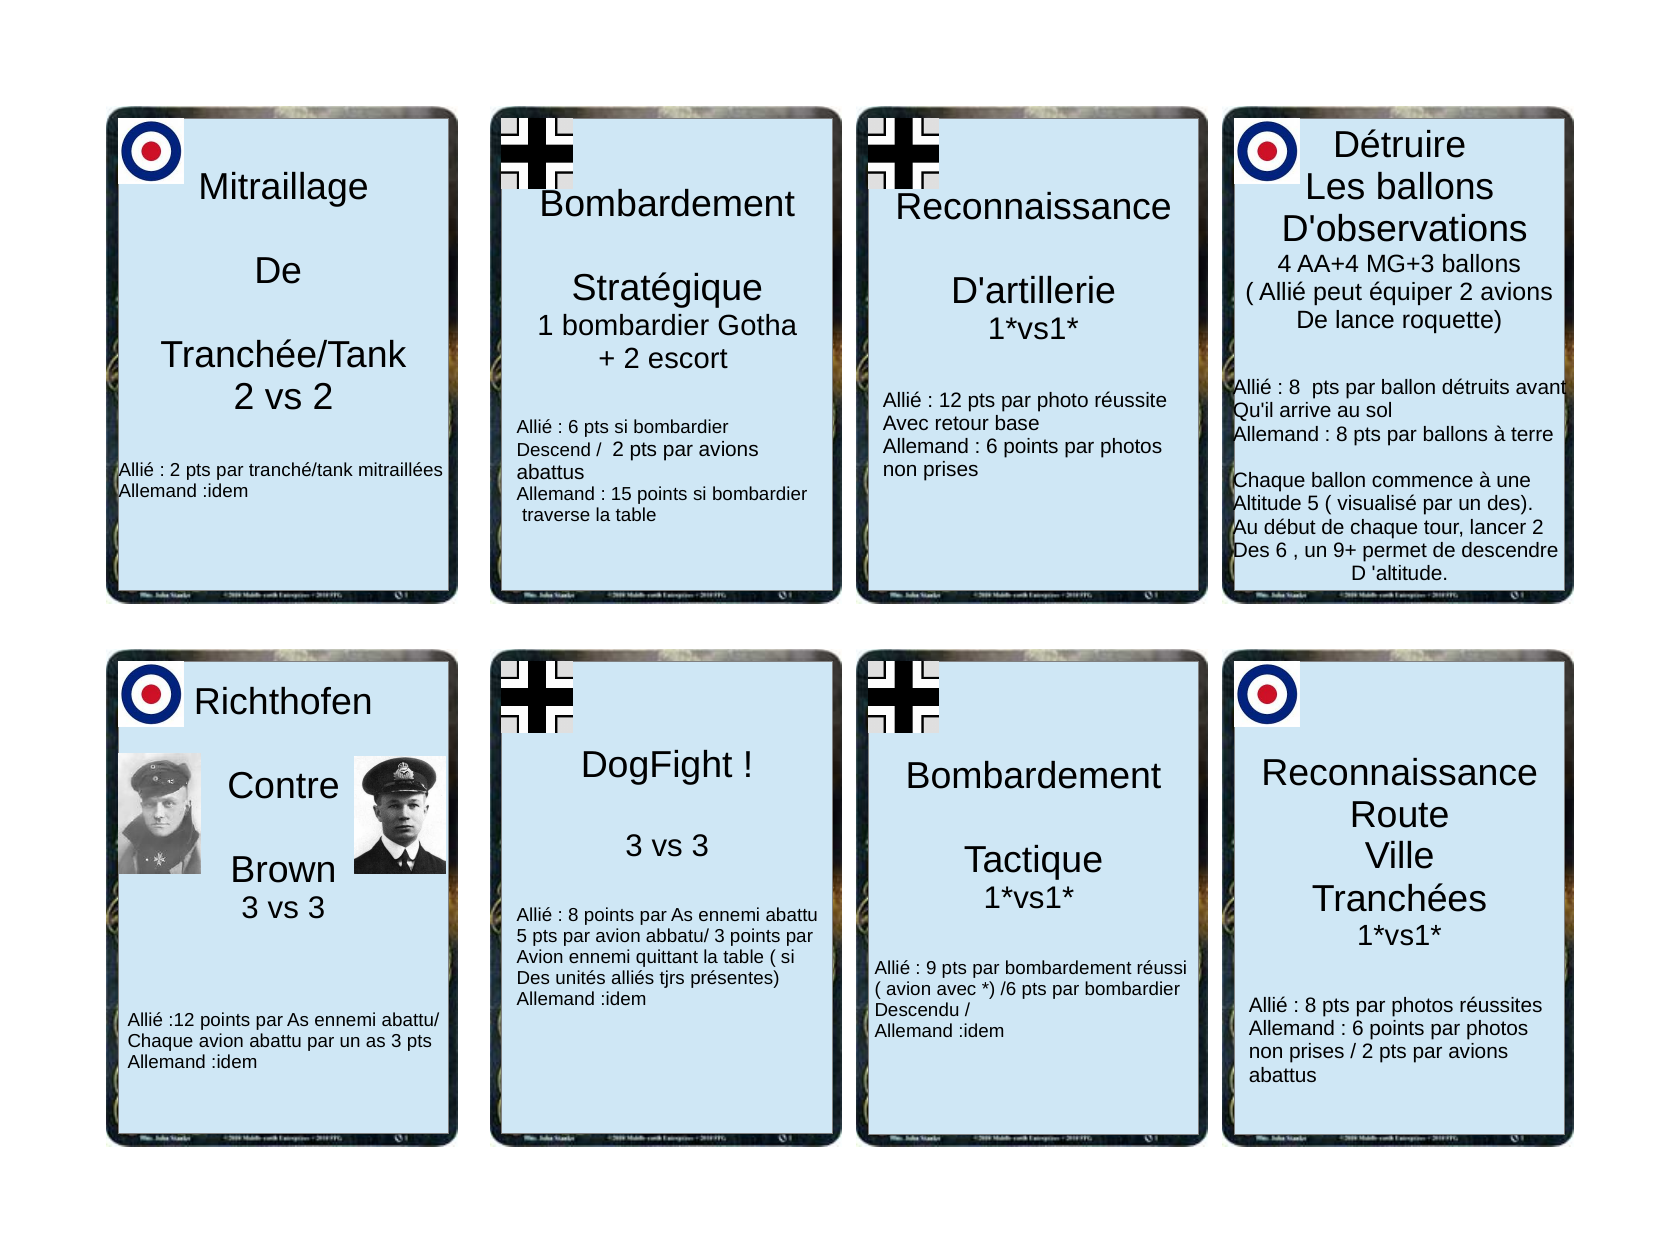

Trench
Strafing
Mission
Trench
Strafing
Mission
Mitraillage
De
Tranchée/Tank
2 vs 2
Allié : 2 pts par tranché/tank mitraillées
Allemand :idem
Mitraillage
De
Tranchée/Tank
2 vs 2
Allié : 2 pts par tranché/tank mitraillées
Allemand :idem
Bombardement
Stratégique
1 bombardier Gotha
+ 2 escort
Allié : 6 pts si bombardier
Descend / 2 pts par avions
abattus
Allemand : 15 points si bombardier
 traverse la table
Reconnaissance
D'artillerie
1*vs1*
Allié : 12 pts par photo réussite
Avec retour base
Allemand : 6 points par photos
non prises
Détruire
Les ballons
 D'observations
4 AA+4 MG+3 ballons
( Allié peut équiper 2 avions
De lance roquette)
Allié : 8 pts par ballon détruits avant
Qu'il arrive au sol
Allemand : 8 pts par ballons à terre
Chaque ballon commence à une
Altitude 5 ( visualisé par un des).
Au début de chaque tour, lancer 2
Des 6 , un 9+ permet de descendre
D 'altitude.
Trench
Strafing
Mission
Richthofen
Contre
Brown
3 vs 3
Allié :12 points par As ennemi abattu/
Chaque avion abattu par un as 3 pts
Allemand :idem
DogFight !
3 vs 3
Allié : 8 points par As ennemi abattu
5 pts par avion abbatu/ 3 points par
Avion ennemi quittant la table ( si
Des unités alliés tjrs présentes)
Allemand :idem
Bombardement
Tactique
1*vs1*
Allié : 9 pts par bombardement réussi
( avion avec *) /6 pts par bombardier
Descendu /
Allemand :idem
Reconnaissance
Route
Ville
Tranchées
1*vs1*
Allié : 8 pts par photos réussites
Allemand : 6 points par photos
non prises / 2 pts par avions
abattus